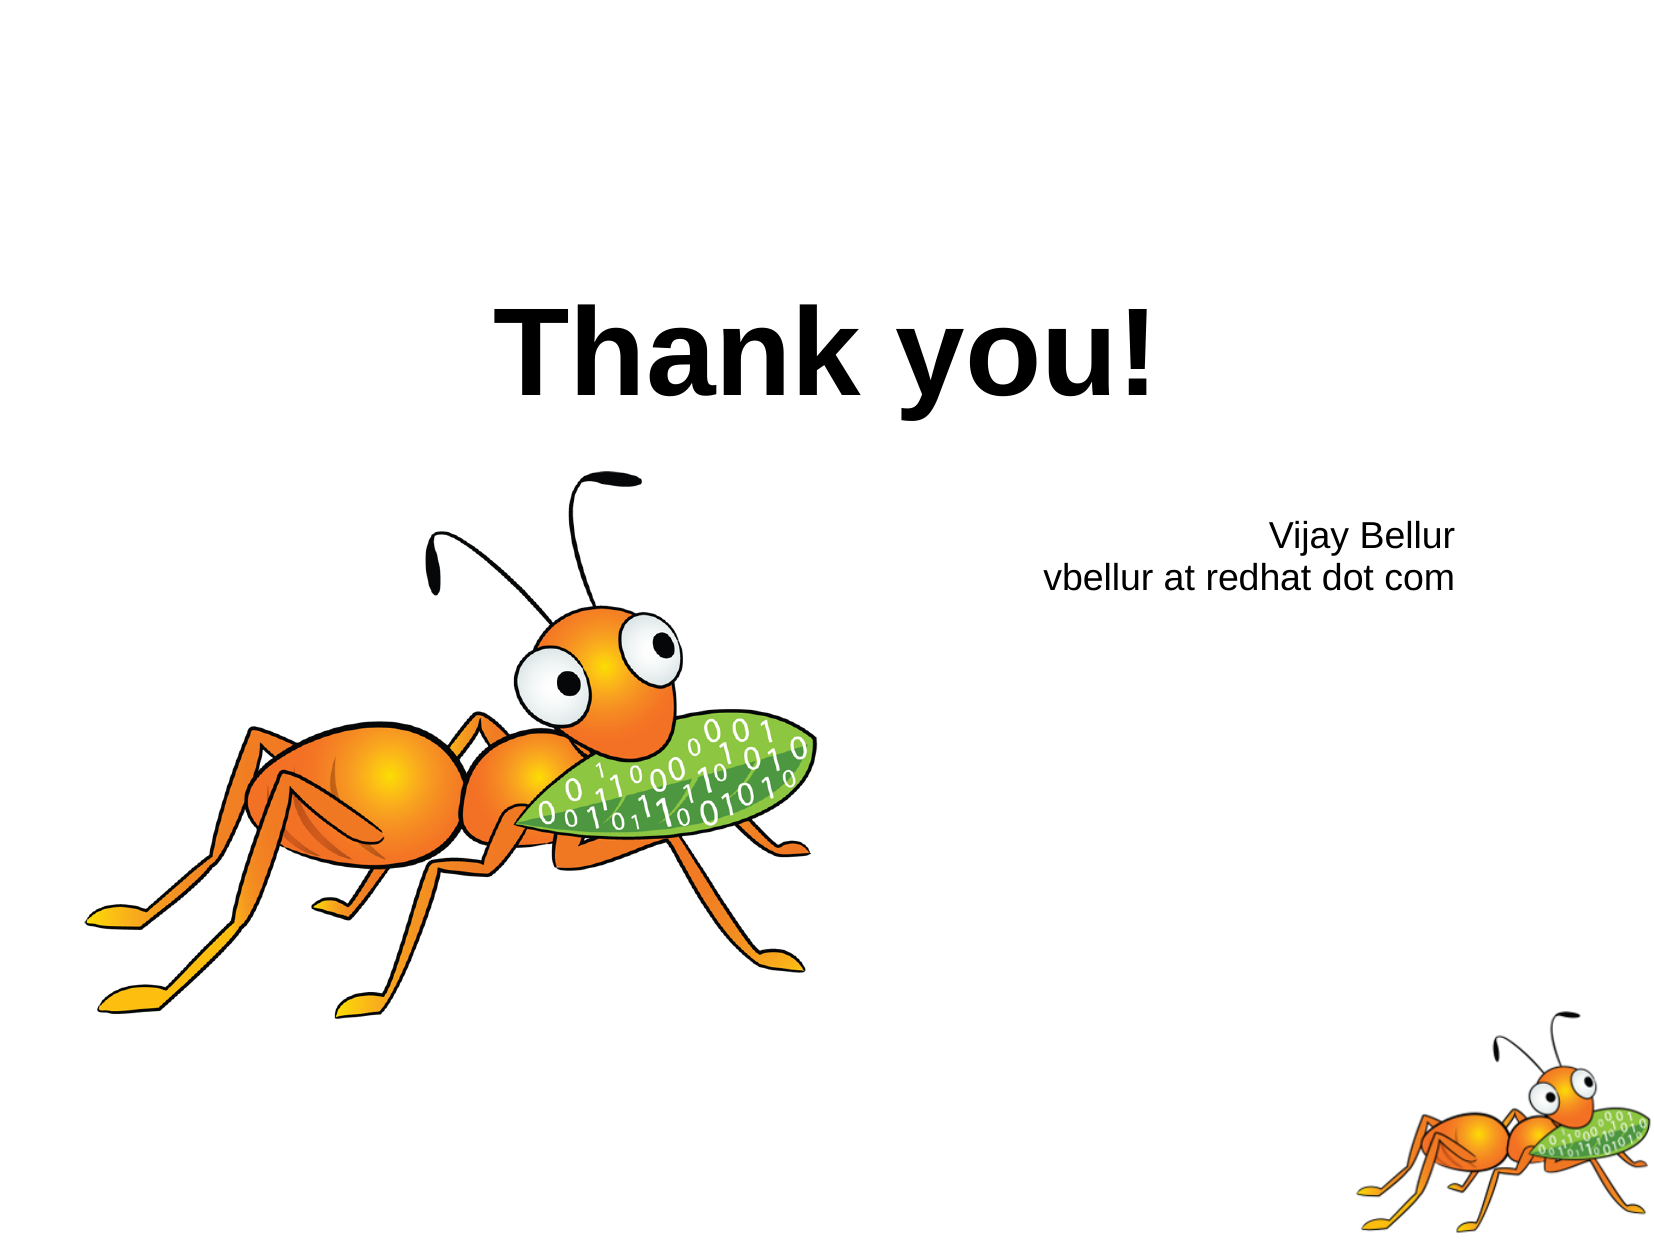

# Thank you!
Vijay Bellur
vbellur at redhat dot com